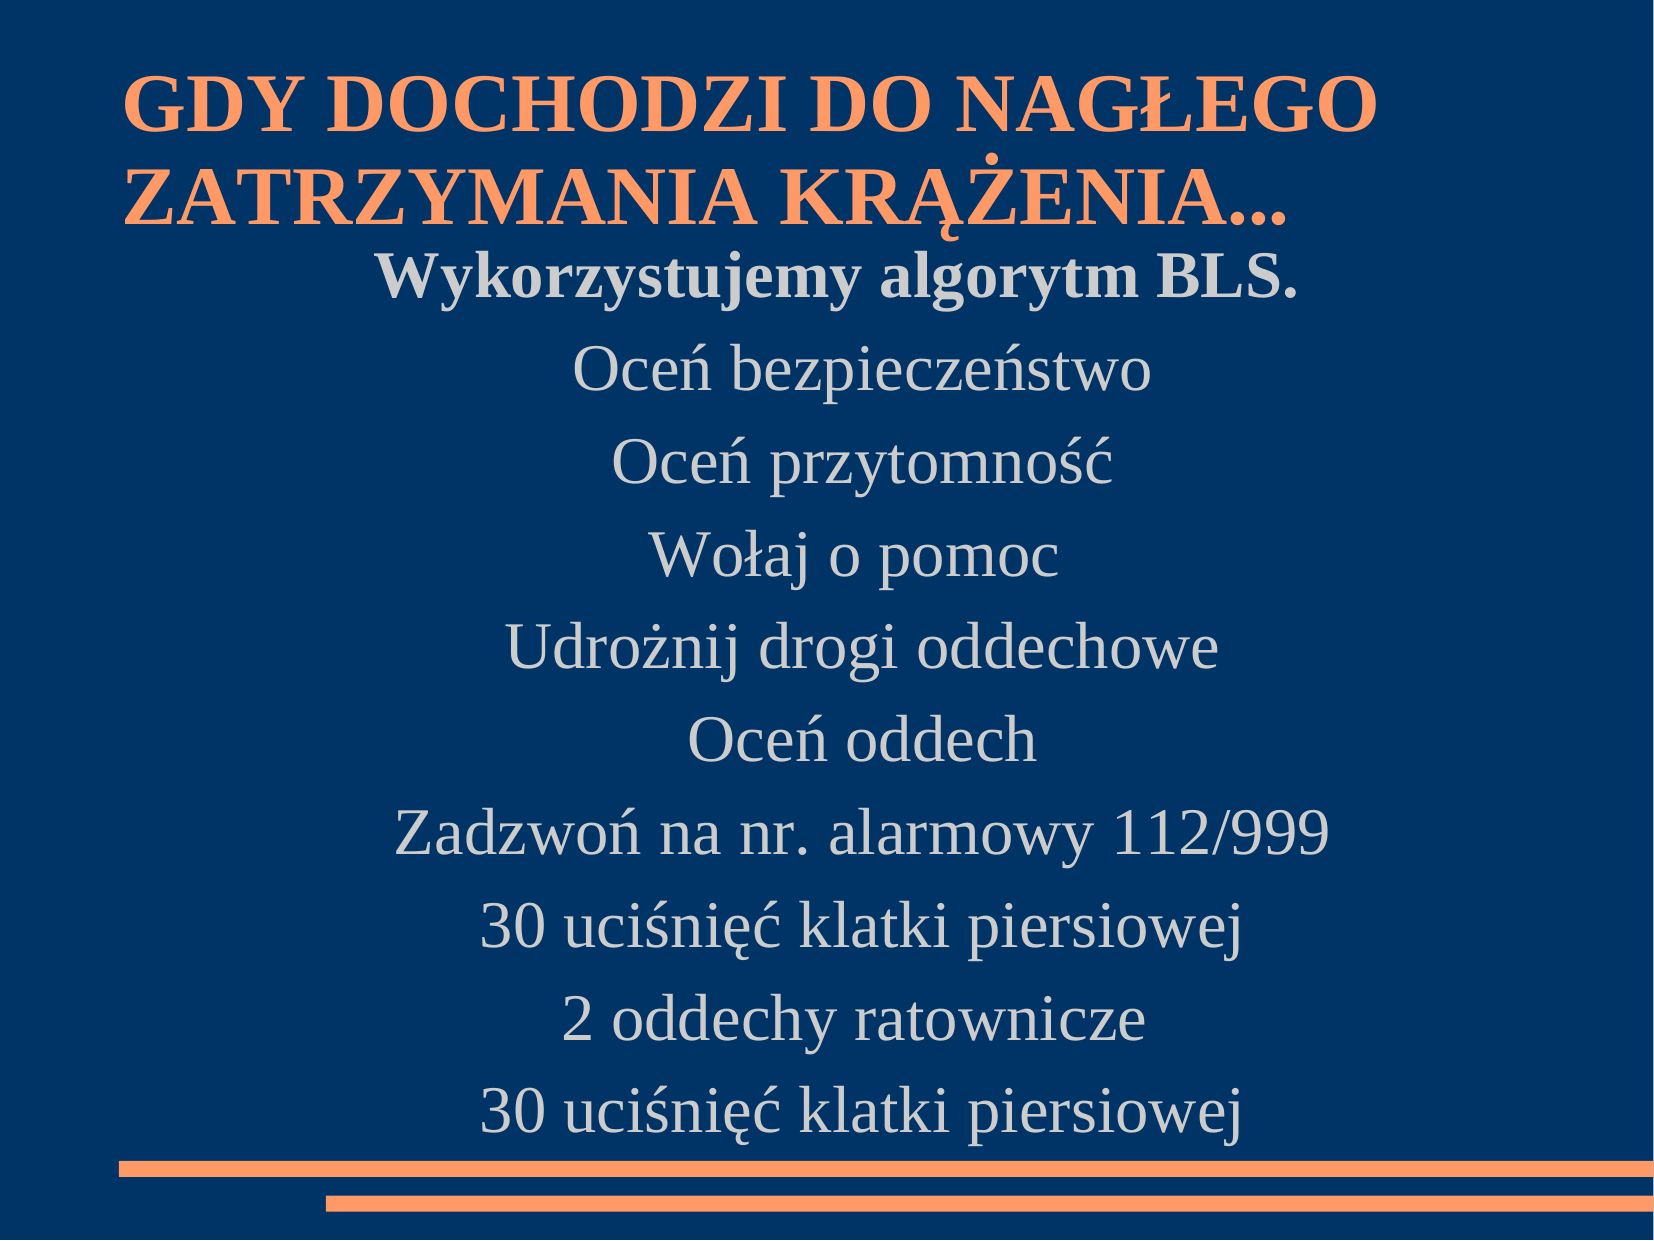

# GDY DOCHODZI DO NAGŁEGO ZATRZYMANIA KRĄŻENIA...
Wykorzystujemy algorytm BLS.
Oceń bezpieczeństwo
Oceń przytomność
Wołaj o pomoc
Udrożnij drogi oddechowe
Oceń oddech
Zadzwoń na nr. alarmowy 112/999
30 uciśnięć klatki piersiowej
2 oddechy ratownicze
30 uciśnięć klatki piersiowej